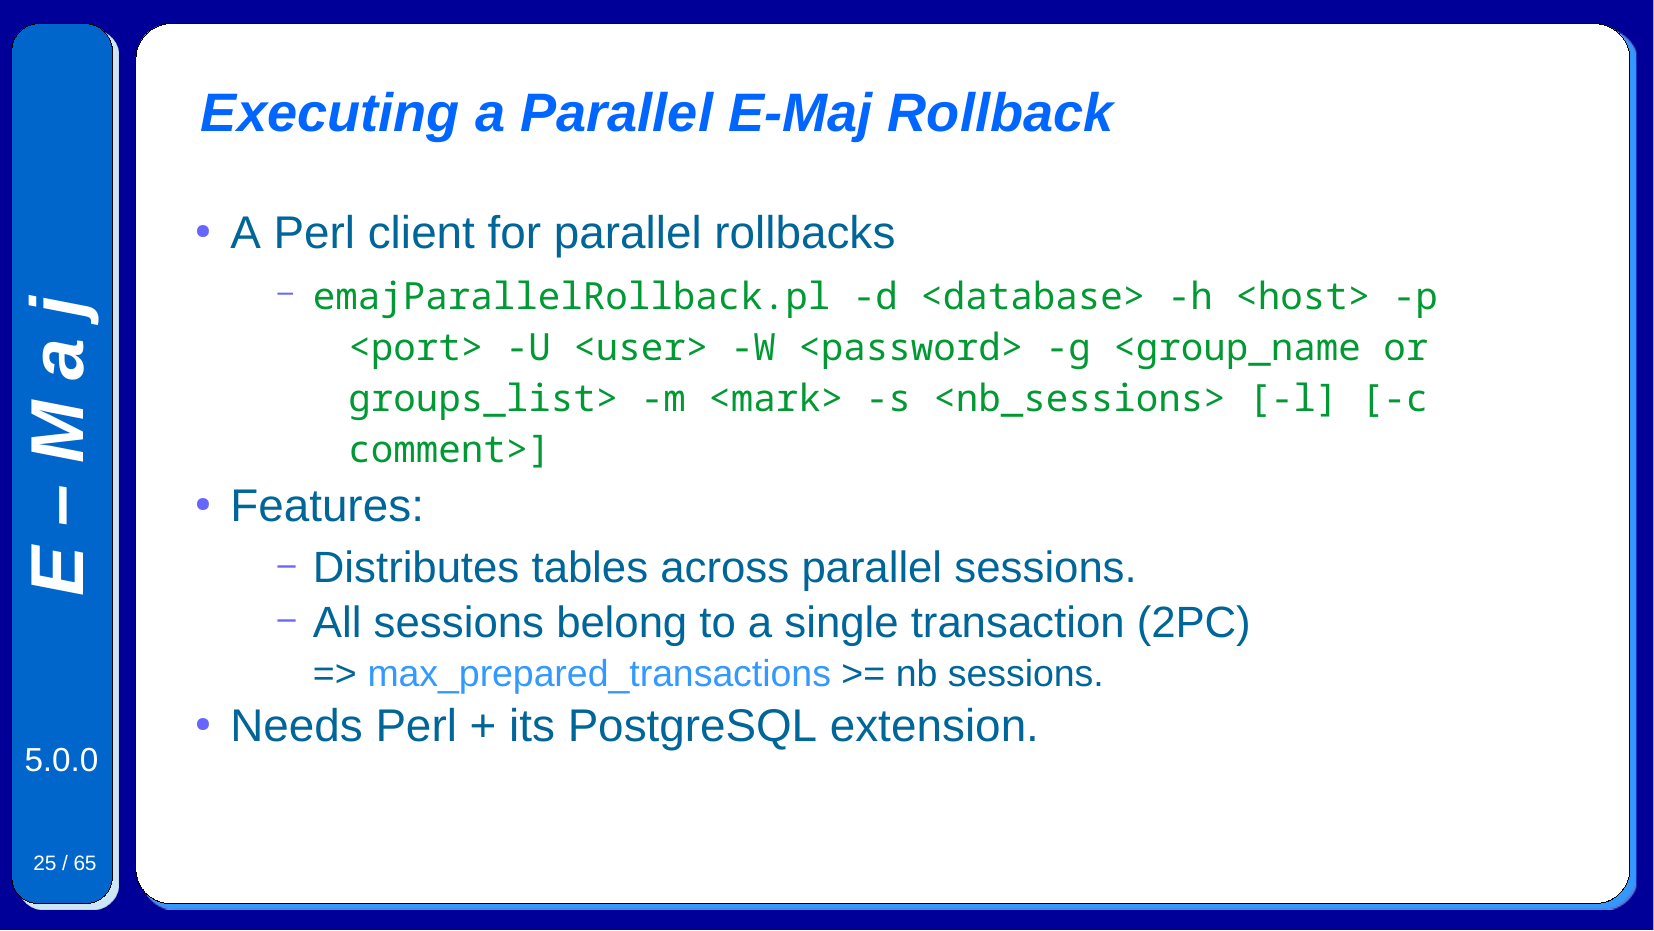

# Executing a Parallel E-Maj Rollback
A Perl client for parallel rollbacks
emajParallelRollback.pl -d <database> -h <host> -p <port> -U <user> -W <password> -g <group_name or groups_list> -m <mark> -s <nb_sessions> [-l] [-c comment>]
Features:
Distributes tables across parallel sessions.
All sessions belong to a single transaction (2PC)
=> max_prepared_transactions >= nb sessions.
Needs Perl + its PostgreSQL extension.